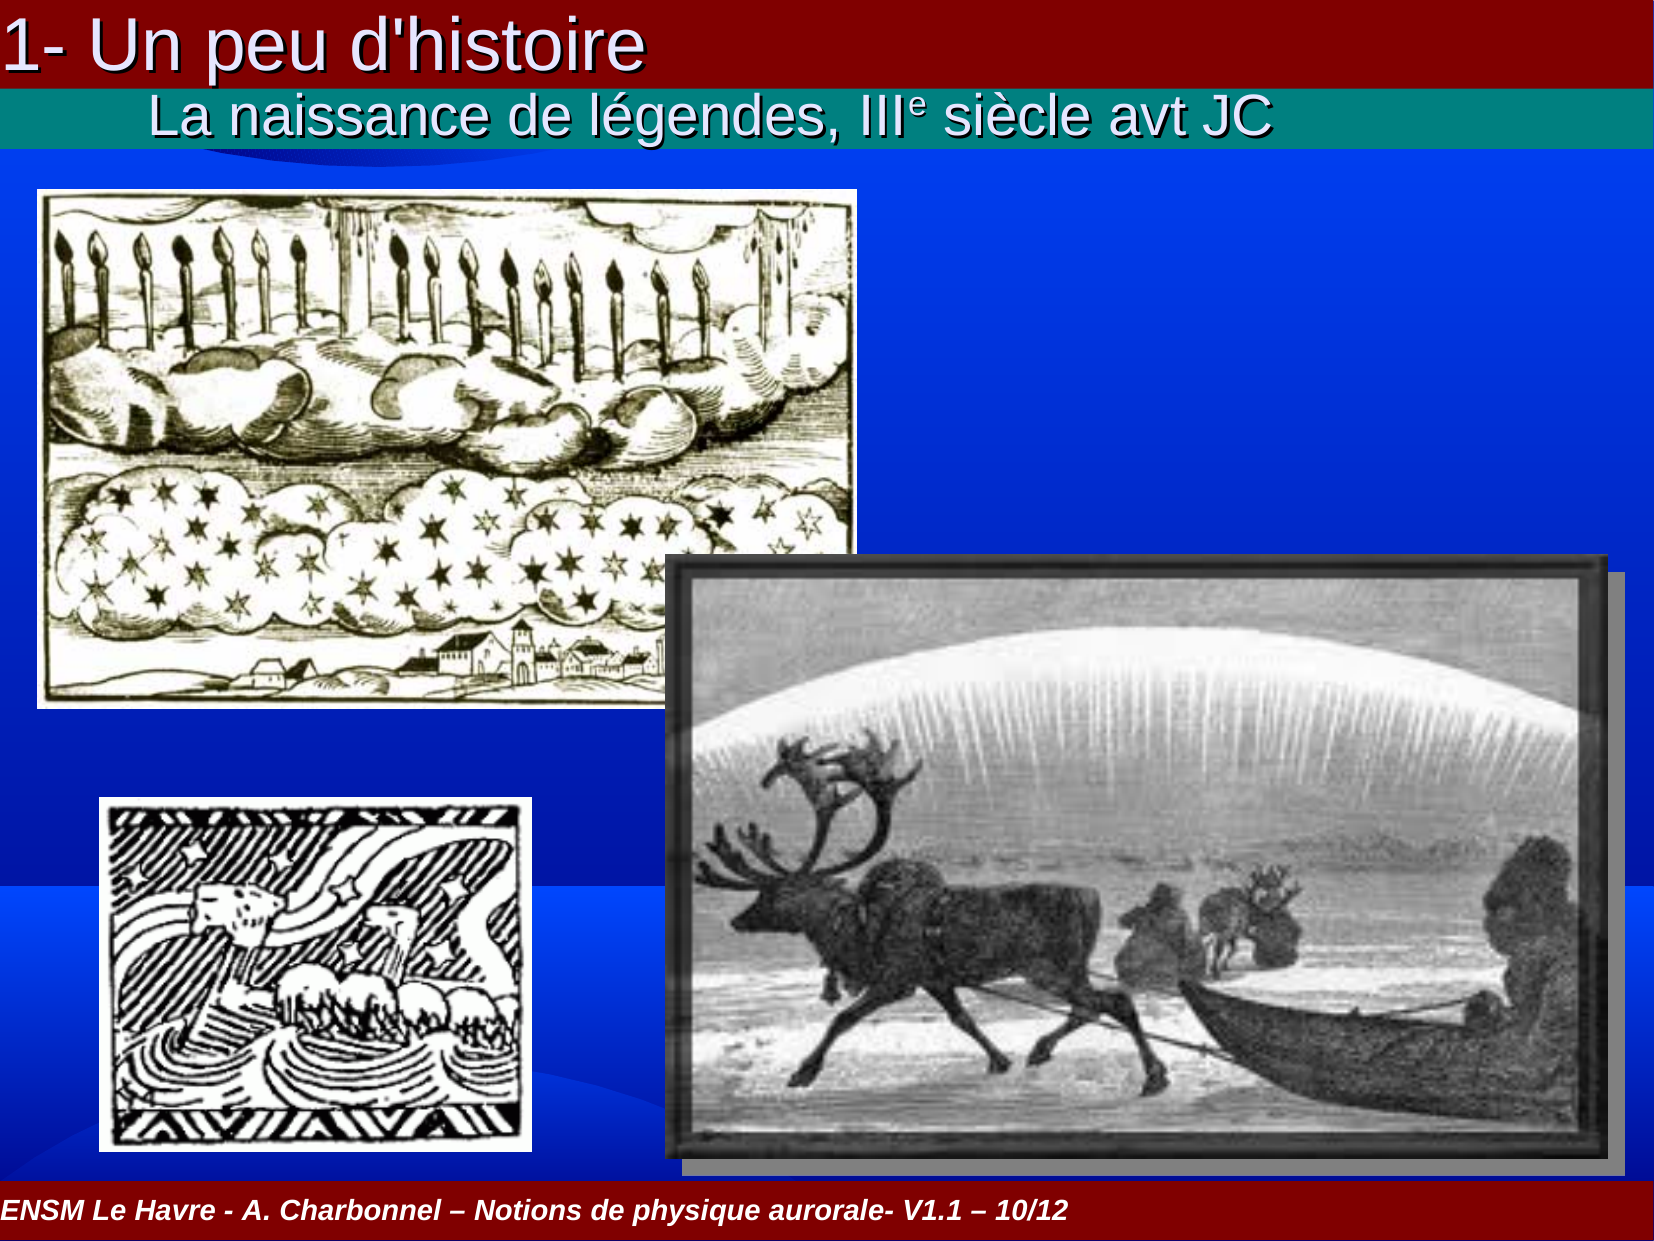

1- Un peu d'histoire
# La naissance de légendes, IIIe siècle avt JC
ENSM Le Havre - A. Charbonnel – Notions de physique aurorale- V1.1 – 10/12